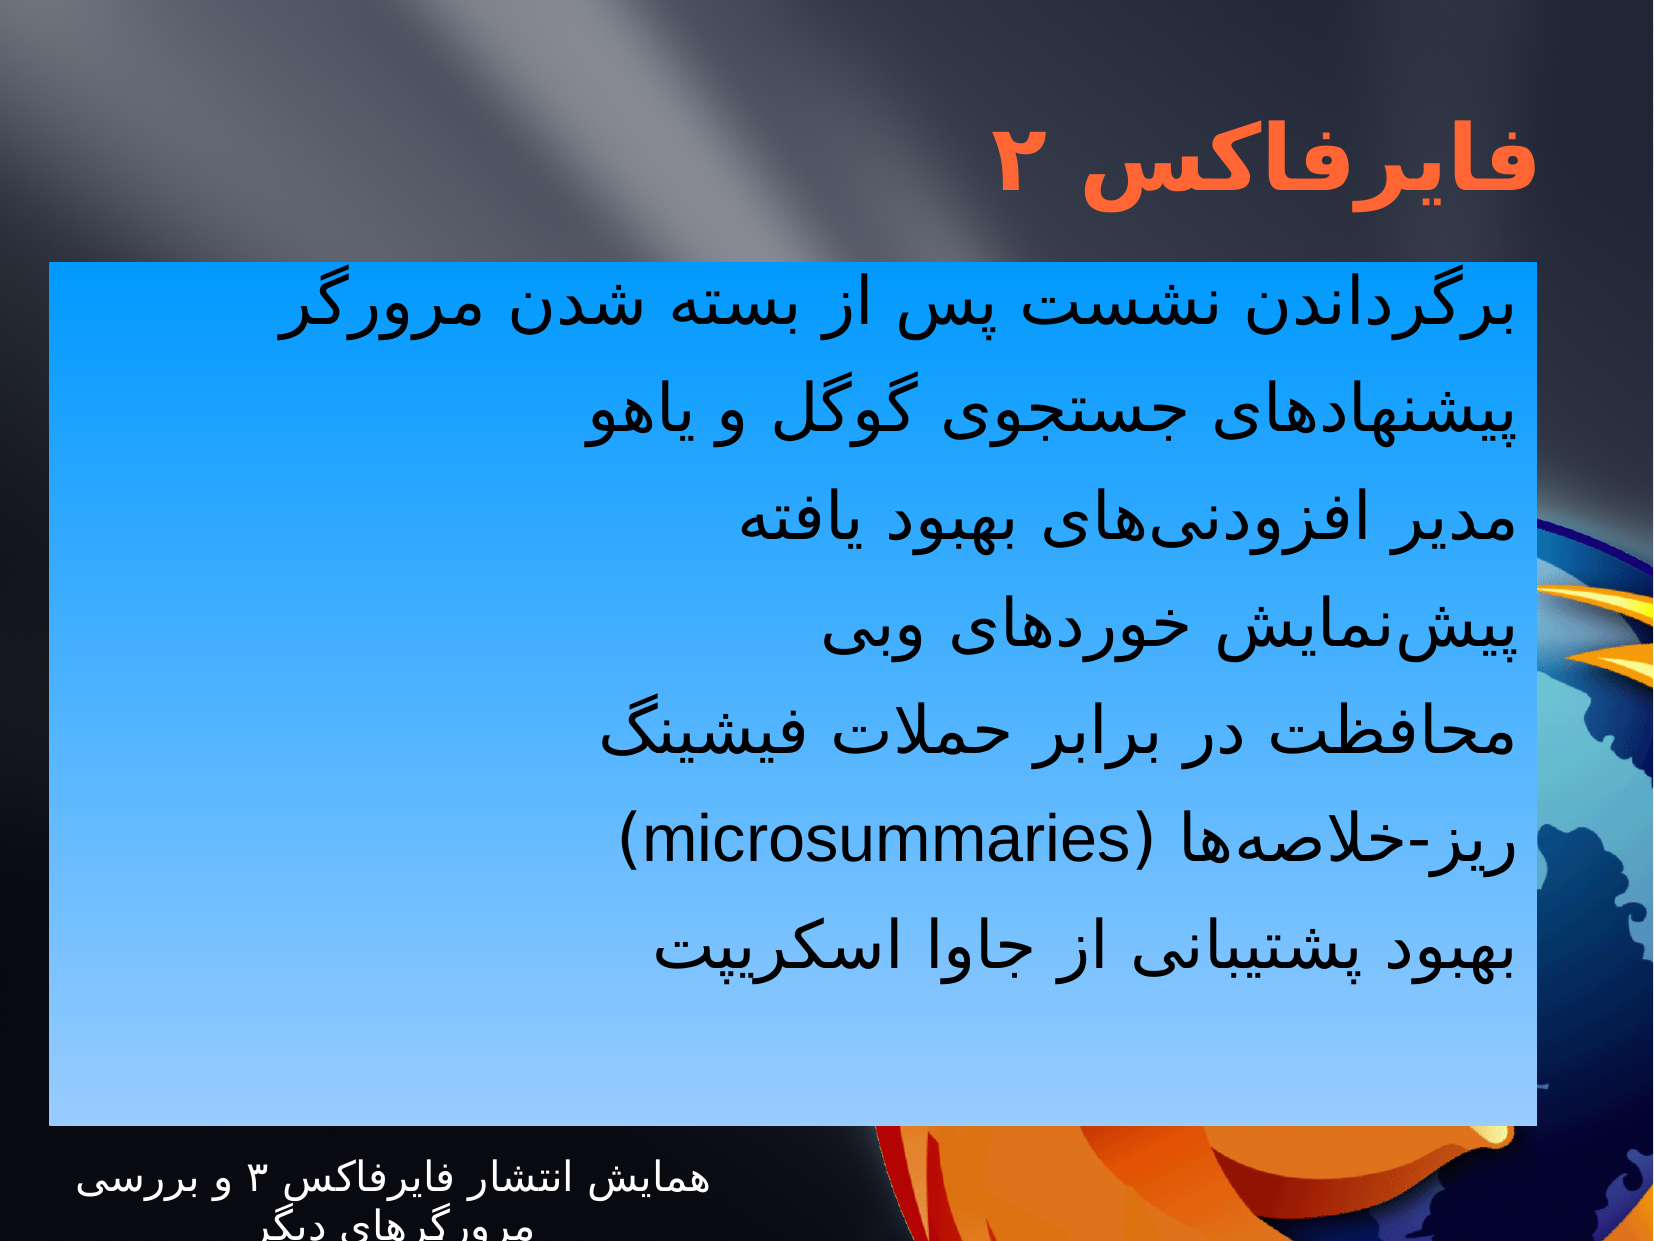

# فایرفاکس ۲
برگرداندن نشست پس از بسته شدن مرورگر
پیشنهادهای جستجوی گوگل و یاهو
مدیر افزودنی‌های بهبود یافته
پیش‌نمایش خوردهای وبی
محافظت در برابر حملات فیشینگ
ریز-خلاصه‌ها (microsummaries)
بهبود پشتیبانی از جاوا اسکریپت